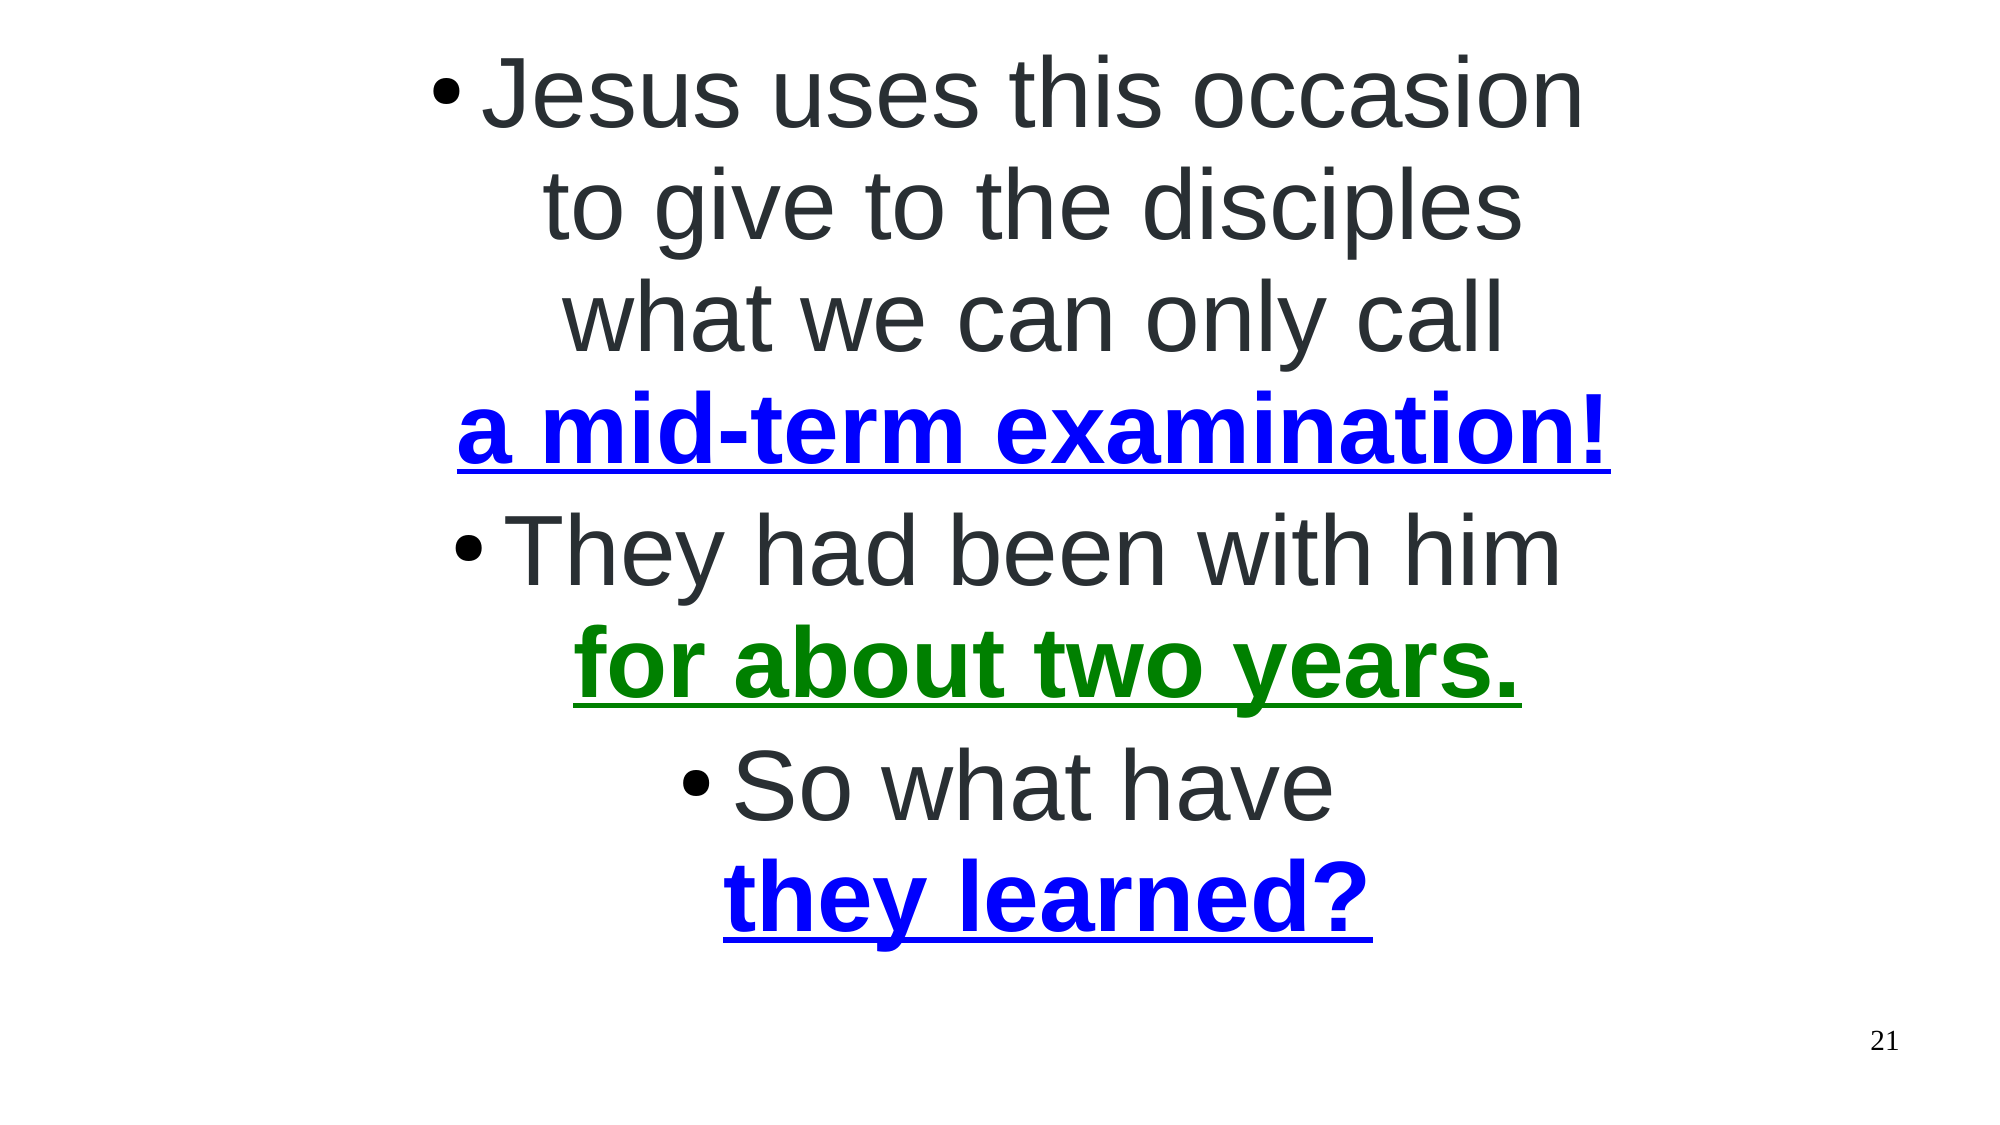

# Jesus uses this occasion to give to the disciples what we can only call a mid-term examination!
They had been with him
for about two years.
So what have
they learned?
21